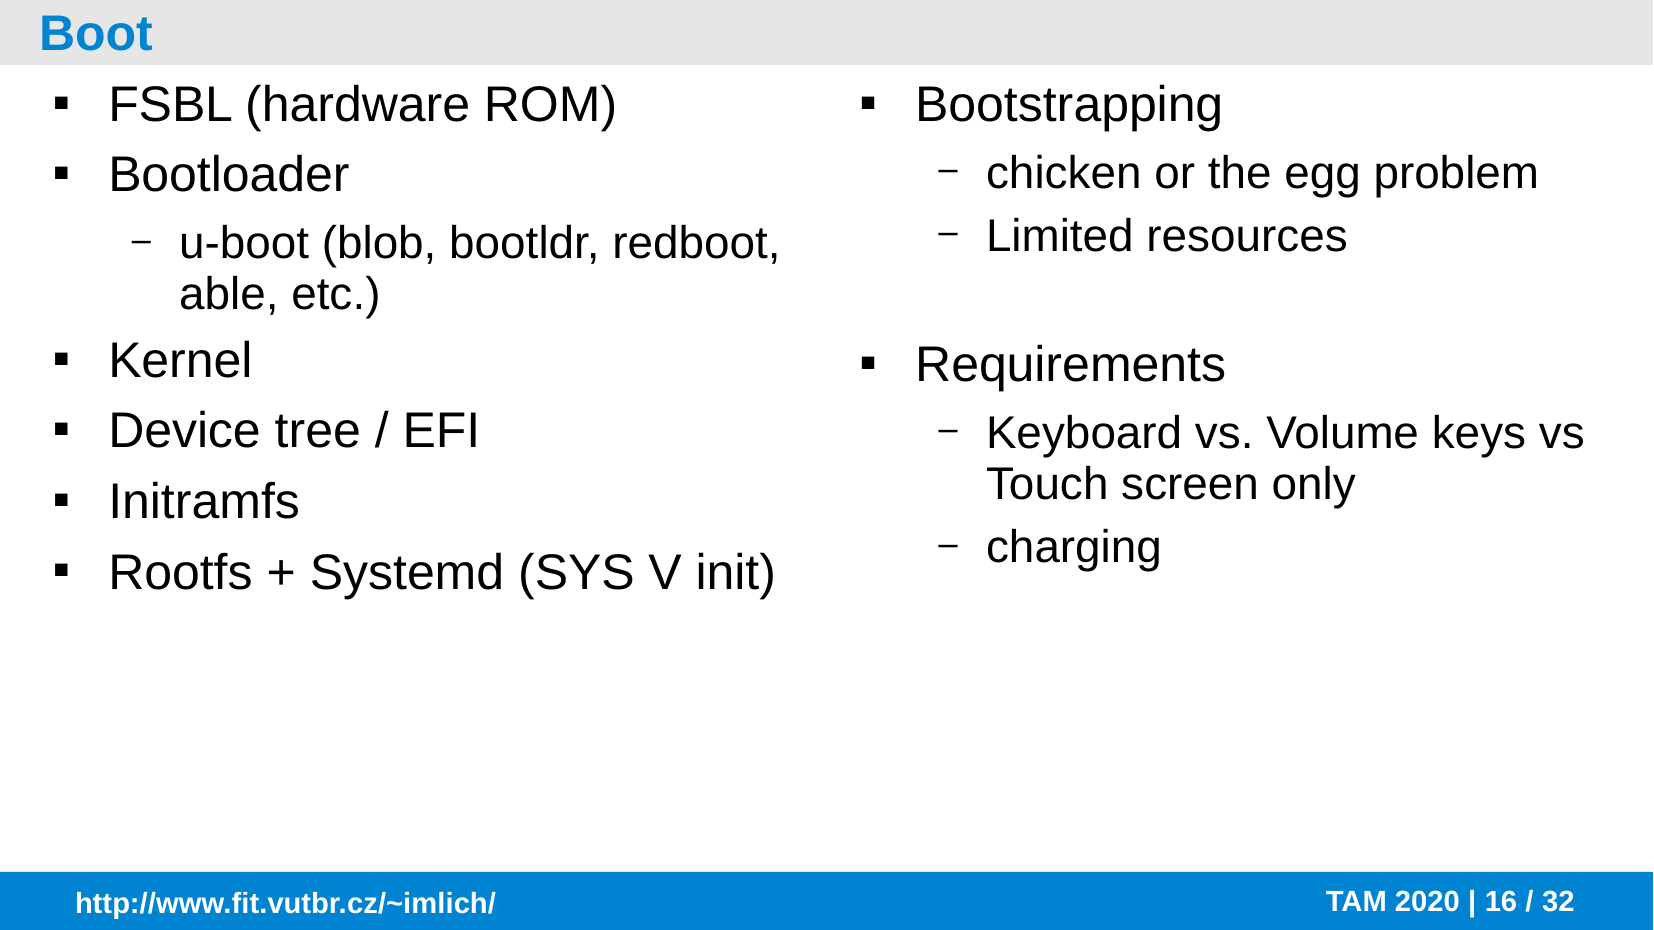

# Boot
FSBL (hardware ROM)
Bootloader
u-boot (blob, bootldr, redboot, able, etc.)
Kernel
Device tree / EFI
Initramfs
Rootfs + Systemd (SYS V init)
Bootstrapping
chicken or the egg problem
Limited resources
Requirements
Keyboard vs. Volume keys vs Touch screen only
charging